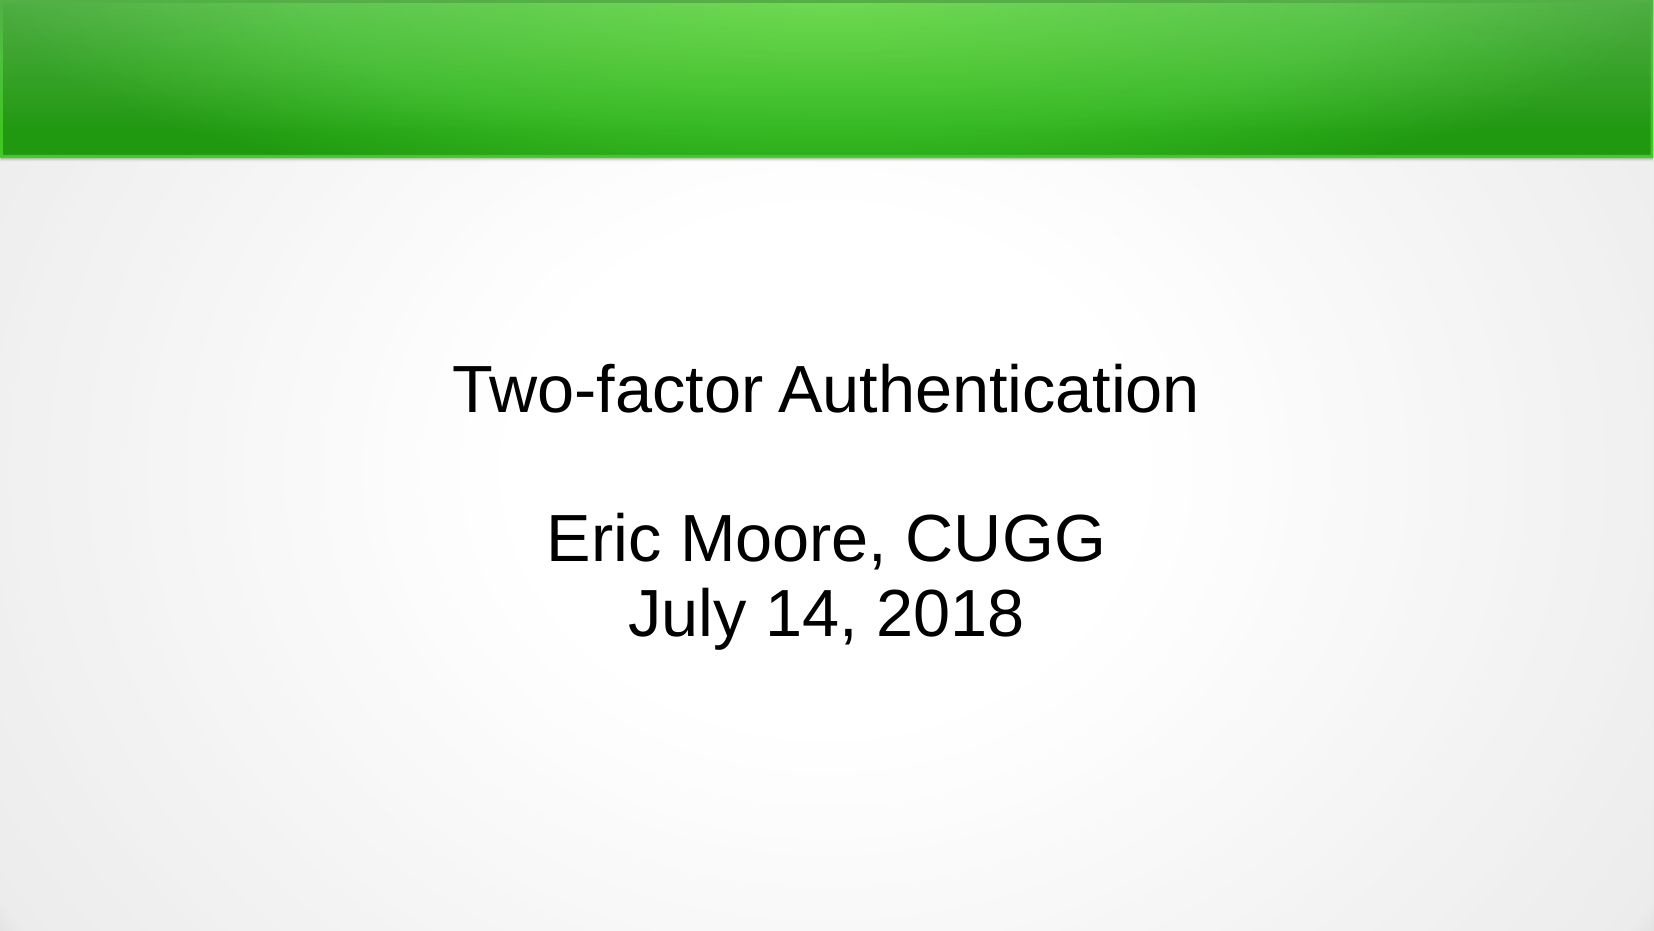

# Two-factor Authentication
Eric Moore, CUGG
July 14, 2018